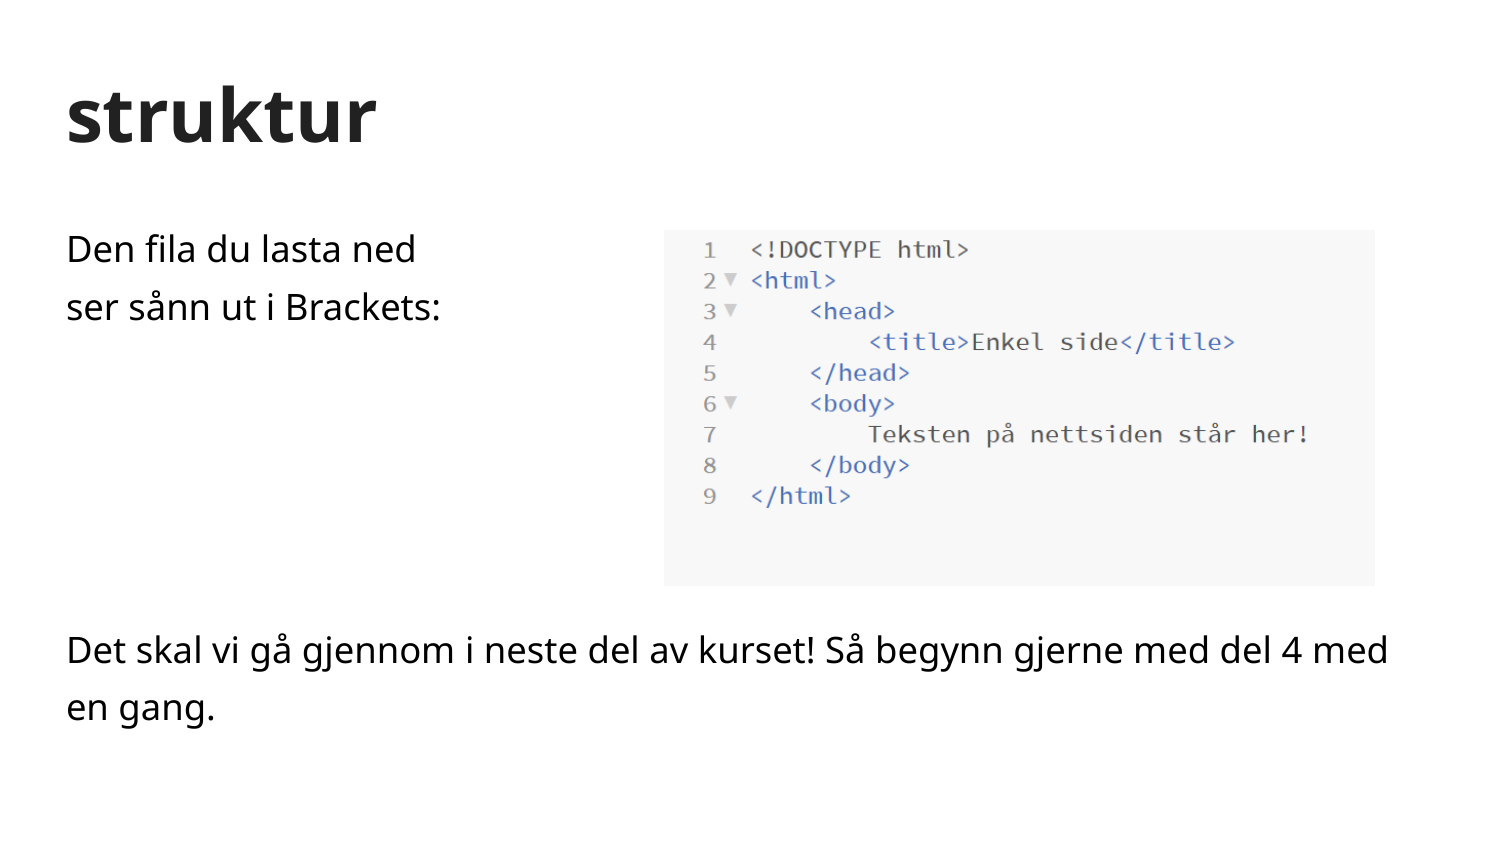

# struktur
Den fila du lasta ned
ser sånn ut i Brackets:
Det skal vi gå gjennom i neste del av kurset! Så begynn gjerne med del 4 med en gang.